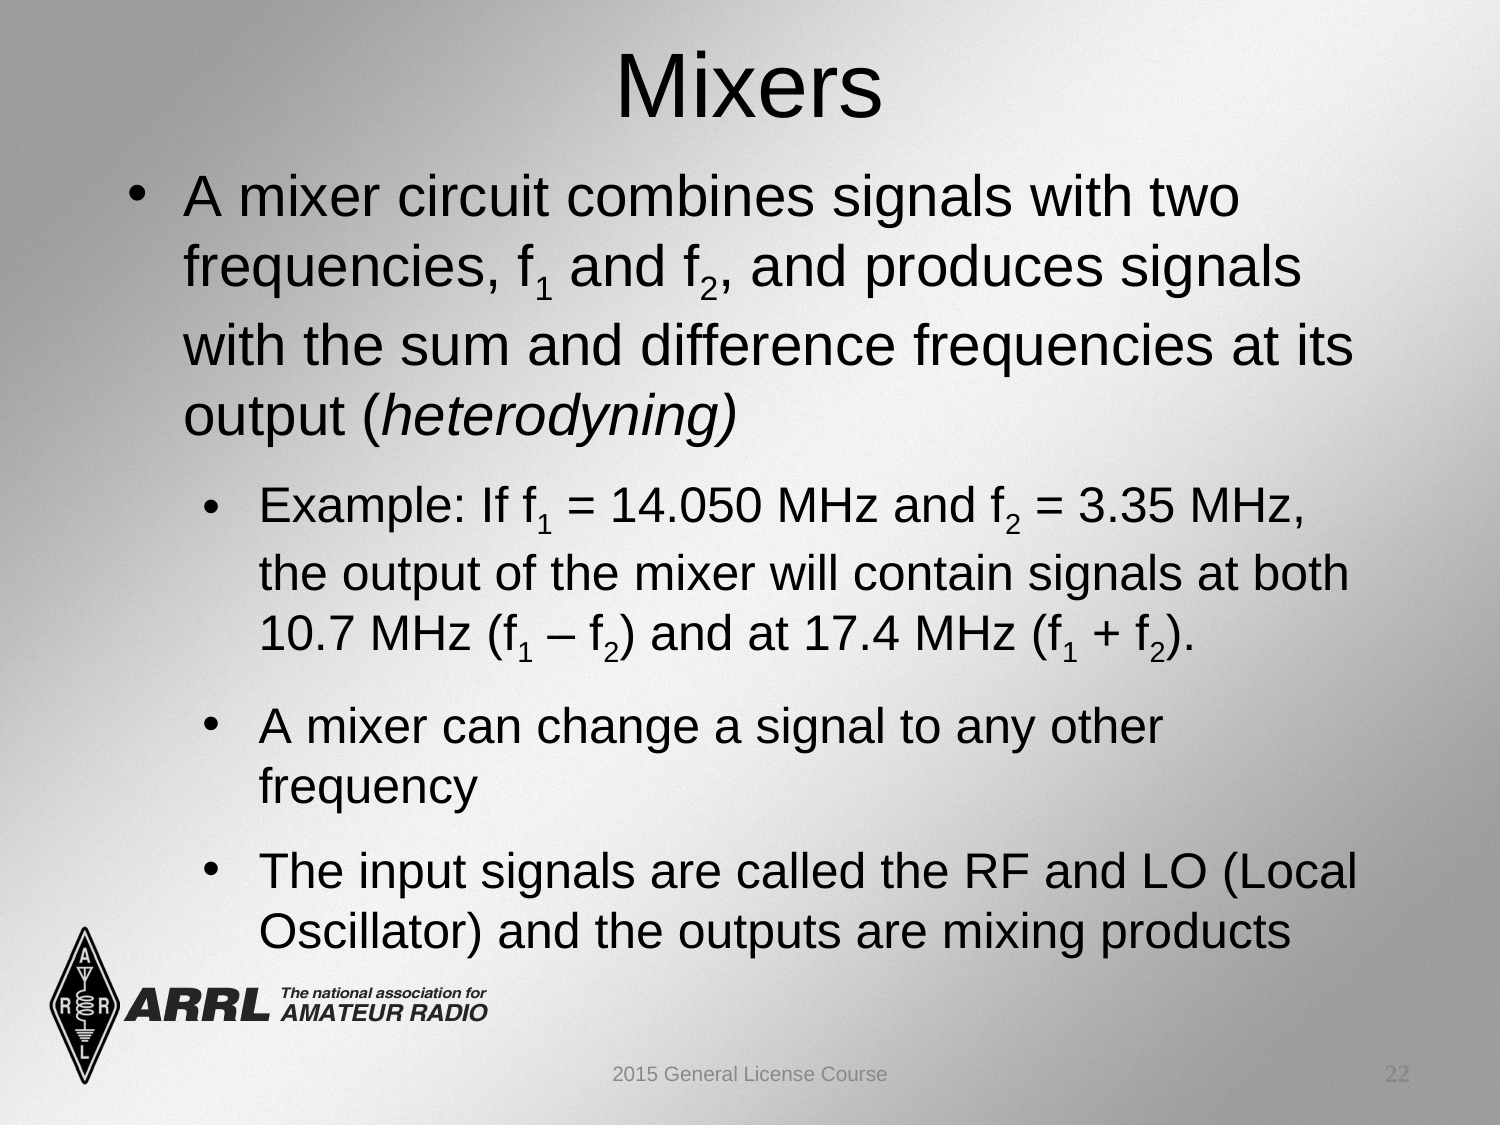

Mixers
A mixer circuit combines signals with two frequencies, f1 and f2, and produces signals with the sum and difference frequencies at its output (heterodyning)
Example: If f1 = 14.050 MHz and f2 = 3.35 MHz, the output of the mixer will contain signals at both 10.7 MHz (f1 – f2) and at 17.4 MHz (f1 + f2).
A mixer can change a signal to any other frequency
The input signals are called the RF and LO (Local Oscillator) and the outputs are mixing products
2015 General License Course